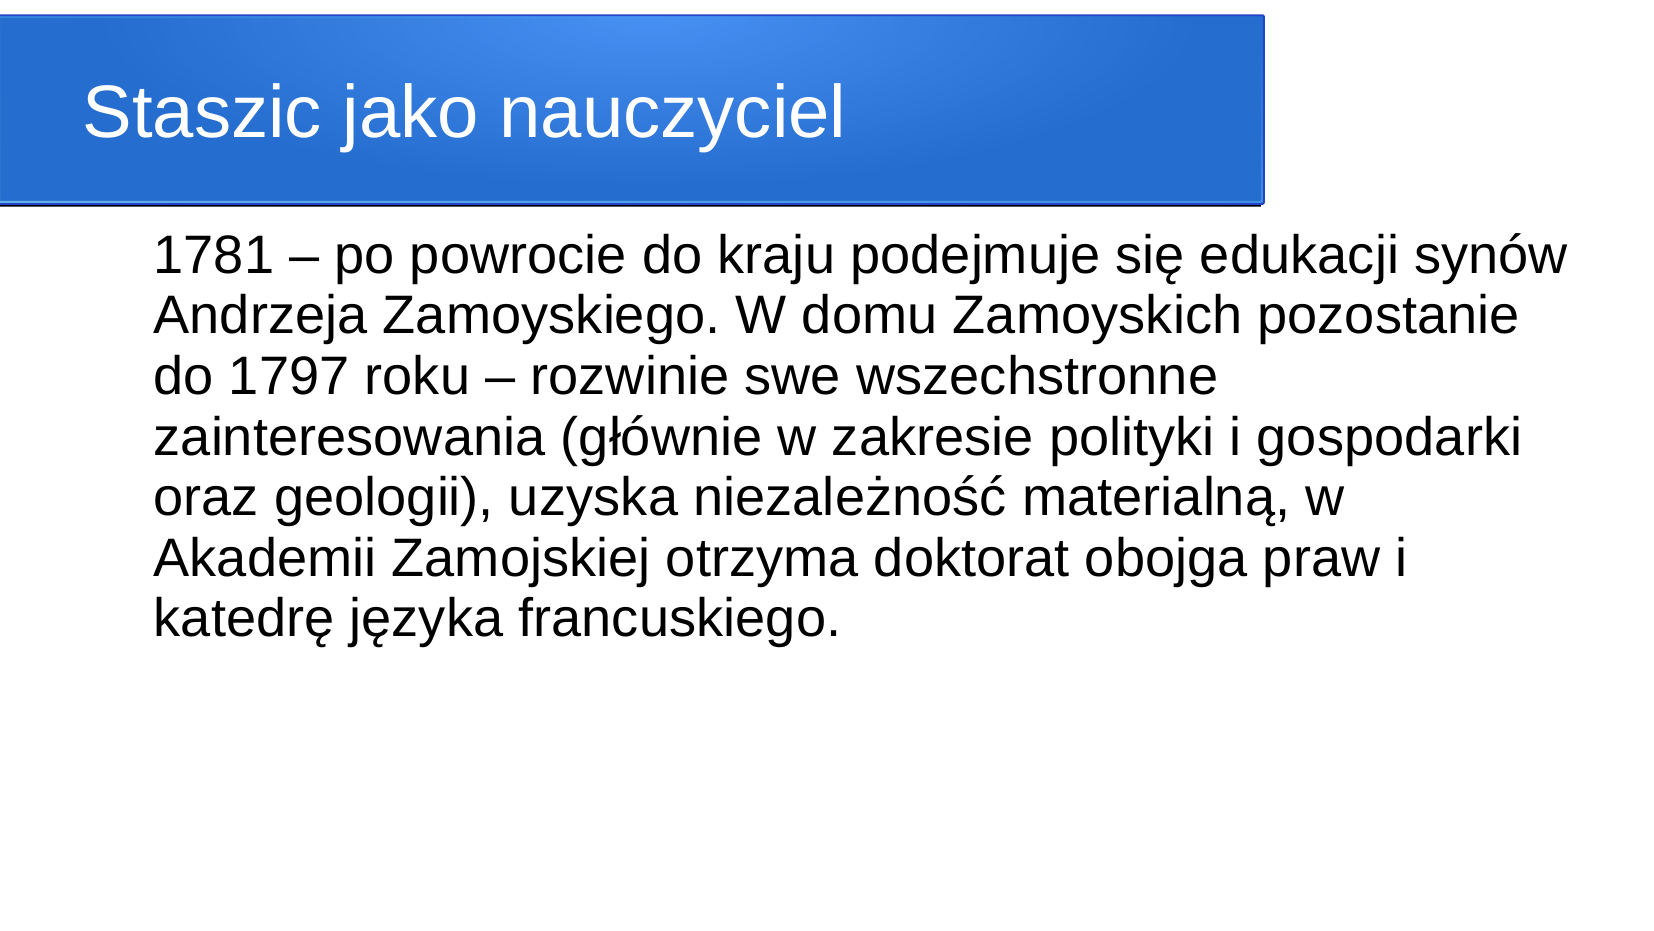

# Staszic jako nauczyciel
1781 – po powrocie do kraju podejmuje się edukacji synów Andrzeja Zamoyskiego. W domu Zamoyskich pozostanie do 1797 roku – rozwinie swe wszechstronne zainteresowania (głównie w zakresie polityki i gospodarki oraz geologii), uzyska niezależność materialną, w Akademii Zamojskiej otrzyma doktorat obojga praw i katedrę języka francuskiego.